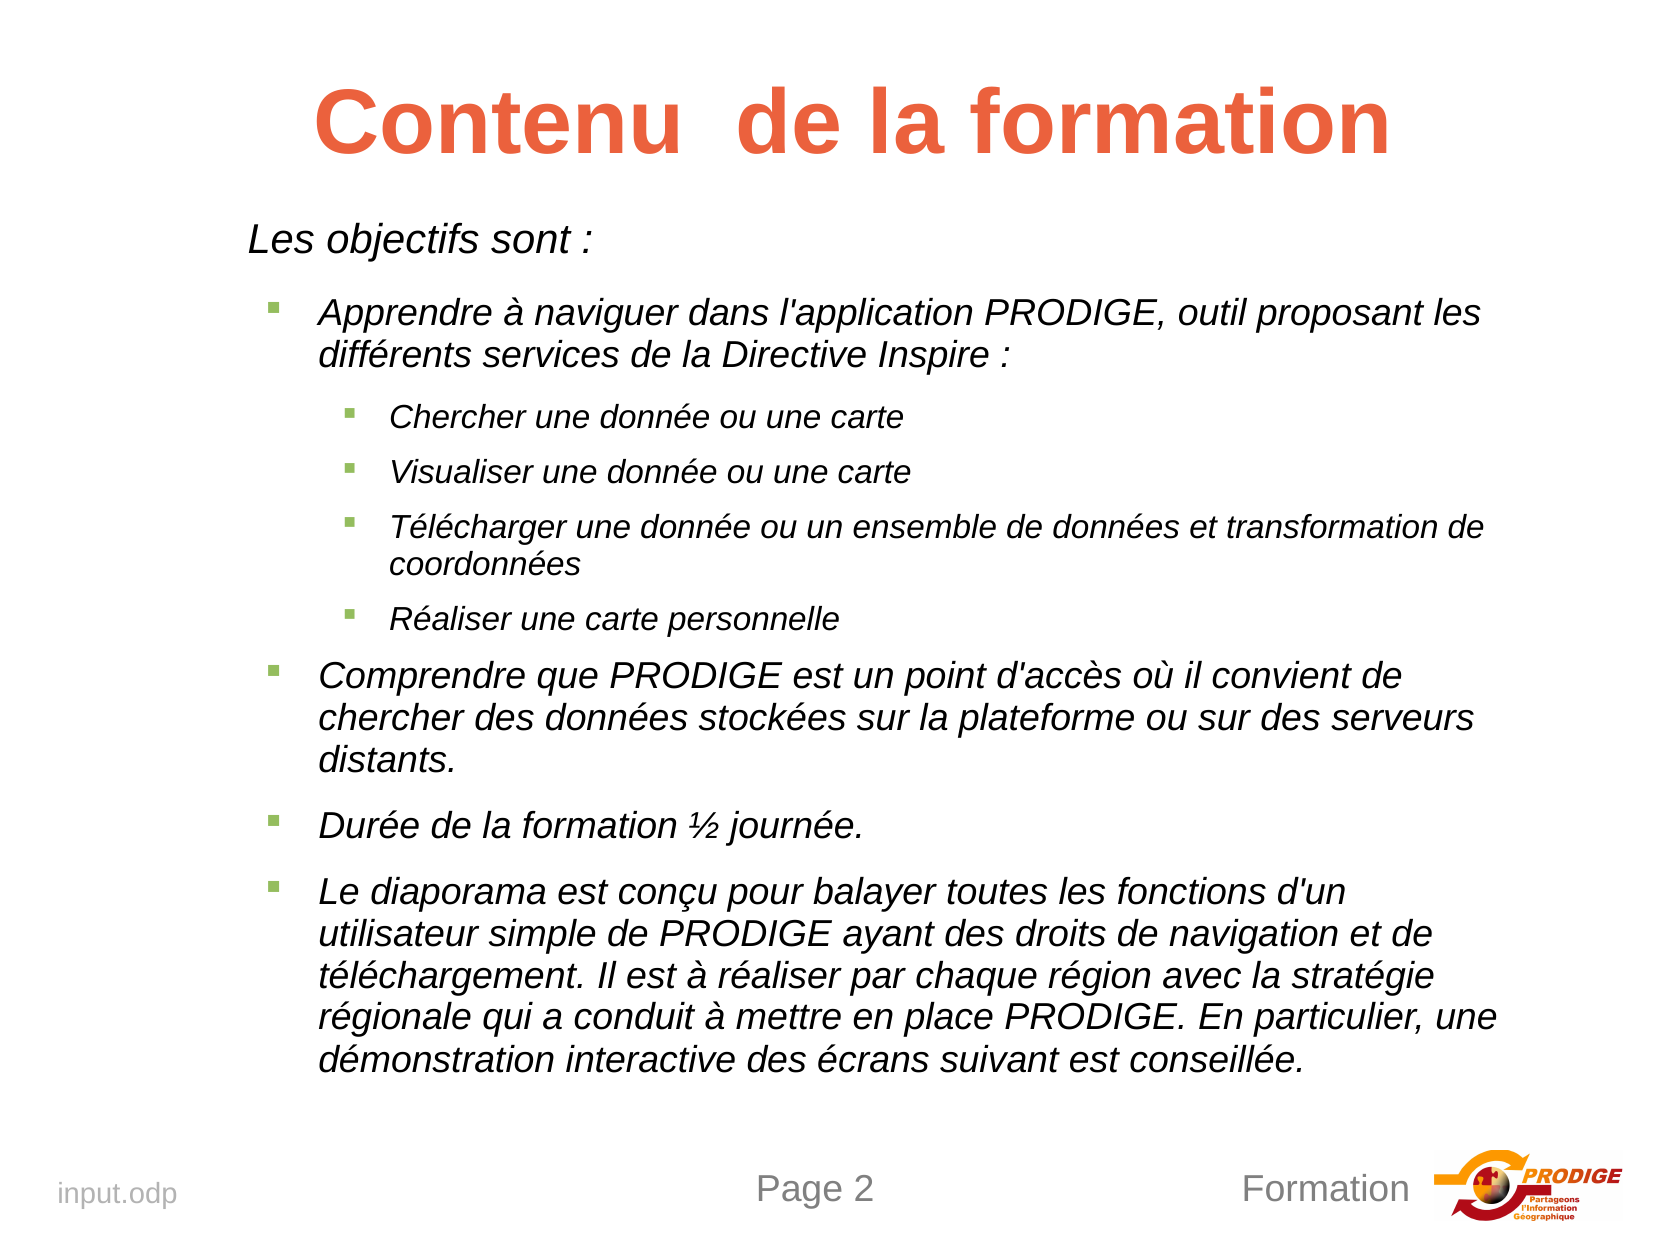

# Contenu de la formation
Les objectifs sont :
Apprendre à naviguer dans l'application PRODIGE, outil proposant les différents services de la Directive Inspire :
Chercher une donnée ou une carte
Visualiser une donnée ou une carte
Télécharger une donnée ou un ensemble de données et transformation de coordonnées
Réaliser une carte personnelle
Comprendre que PRODIGE est un point d'accès où il convient de chercher des données stockées sur la plateforme ou sur des serveurs distants.
Durée de la formation ½ journée.
Le diaporama est conçu pour balayer toutes les fonctions d'un utilisateur simple de PRODIGE ayant des droits de navigation et de téléchargement. Il est à réaliser par chaque région avec la stratégie régionale qui a conduit à mettre en place PRODIGE. En particulier, une démonstration interactive des écrans suivant est conseillée.